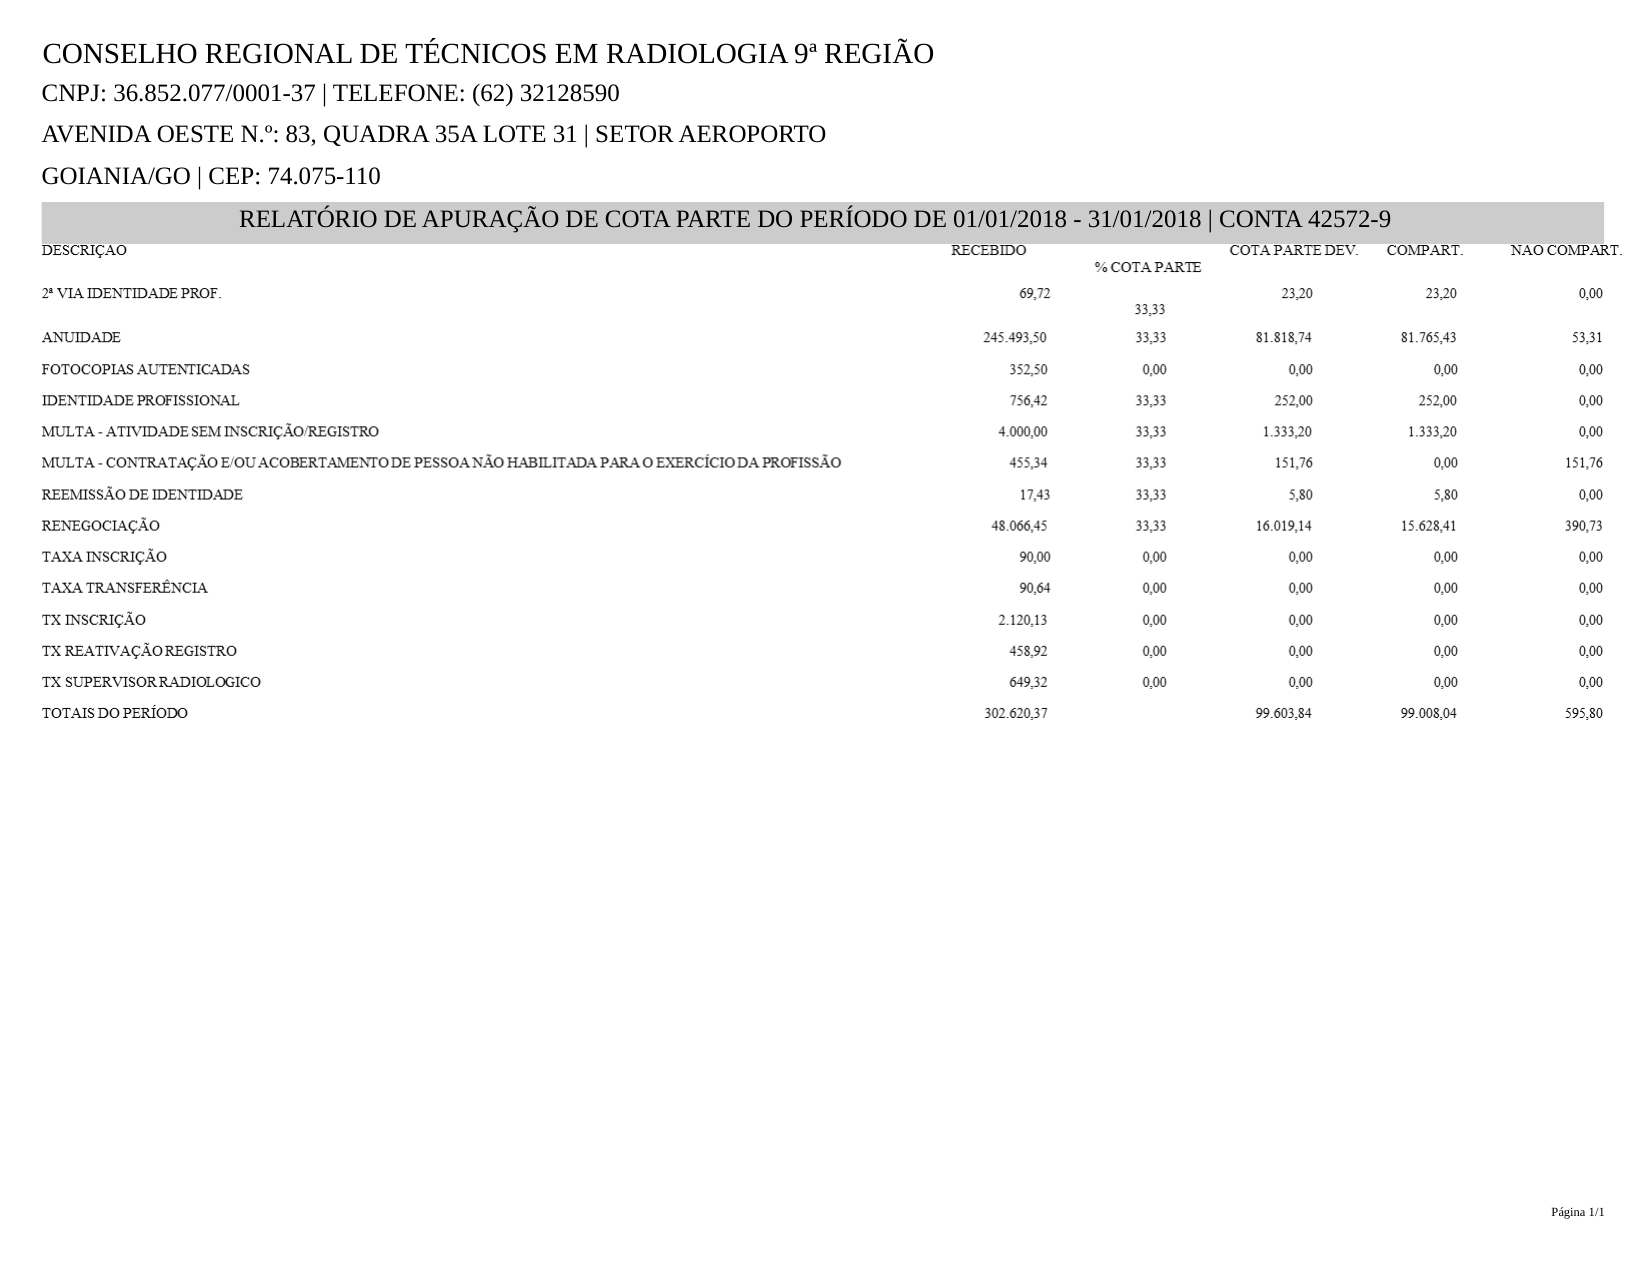

CONSELHO REGIONAL DE TÉCNICOS EM RADIOLOGIA 9ª REGIÃO
CNPJ: 36.852.077/0001-37 | TELEFONE: (62) 32128590
AVENIDA OESTE N.º: 83, QUADRA 35A LOTE 31 | SETOR AEROPORTO GOIANIA/GO | CEP: 74.075-110
RELATÓRIO DE APURAÇÃO DE COTA PARTE DO PERÍODO DE 01/01/2018 - 31/01/2018 | CONTA 42572-9
Página 1/1